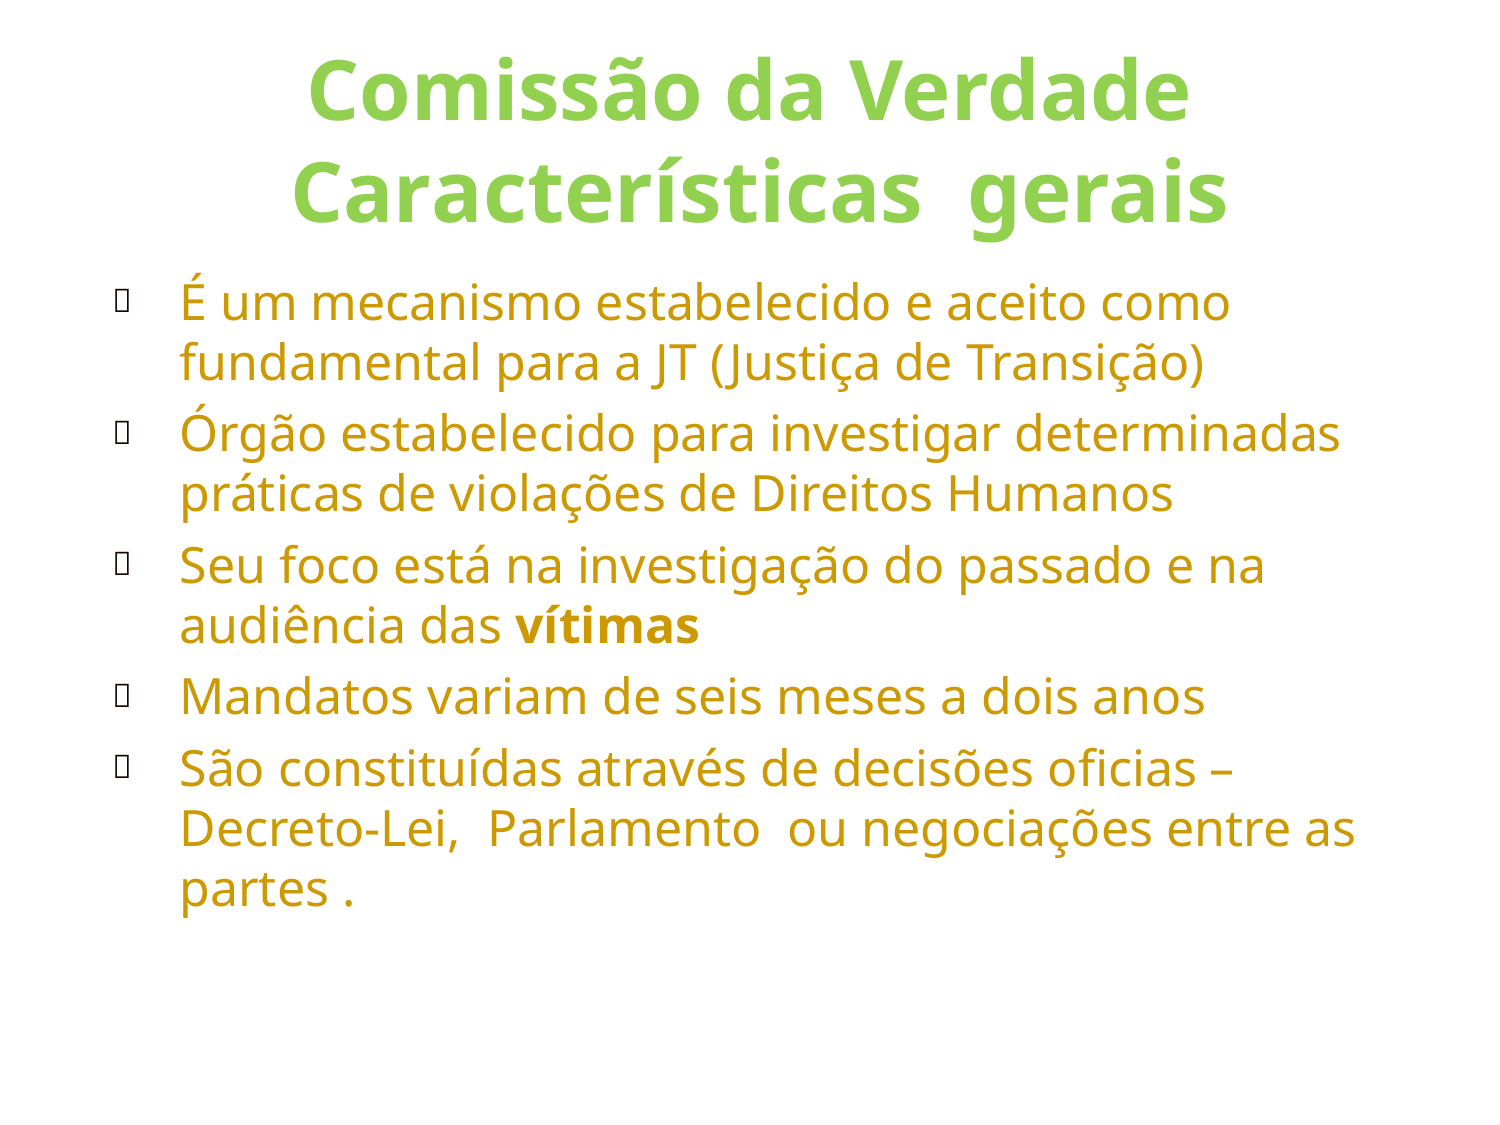

# Comissão da Verdade Características gerais
É um mecanismo estabelecido e aceito como fundamental para a JT (Justiça de Transição)
Órgão estabelecido para investigar determinadas práticas de violações de Direitos Humanos
Seu foco está na investigação do passado e na audiência das vítimas
Mandatos variam de seis meses a dois anos
São constituídas através de decisões oficias – Decreto-Lei, Parlamento ou negociações entre as partes .